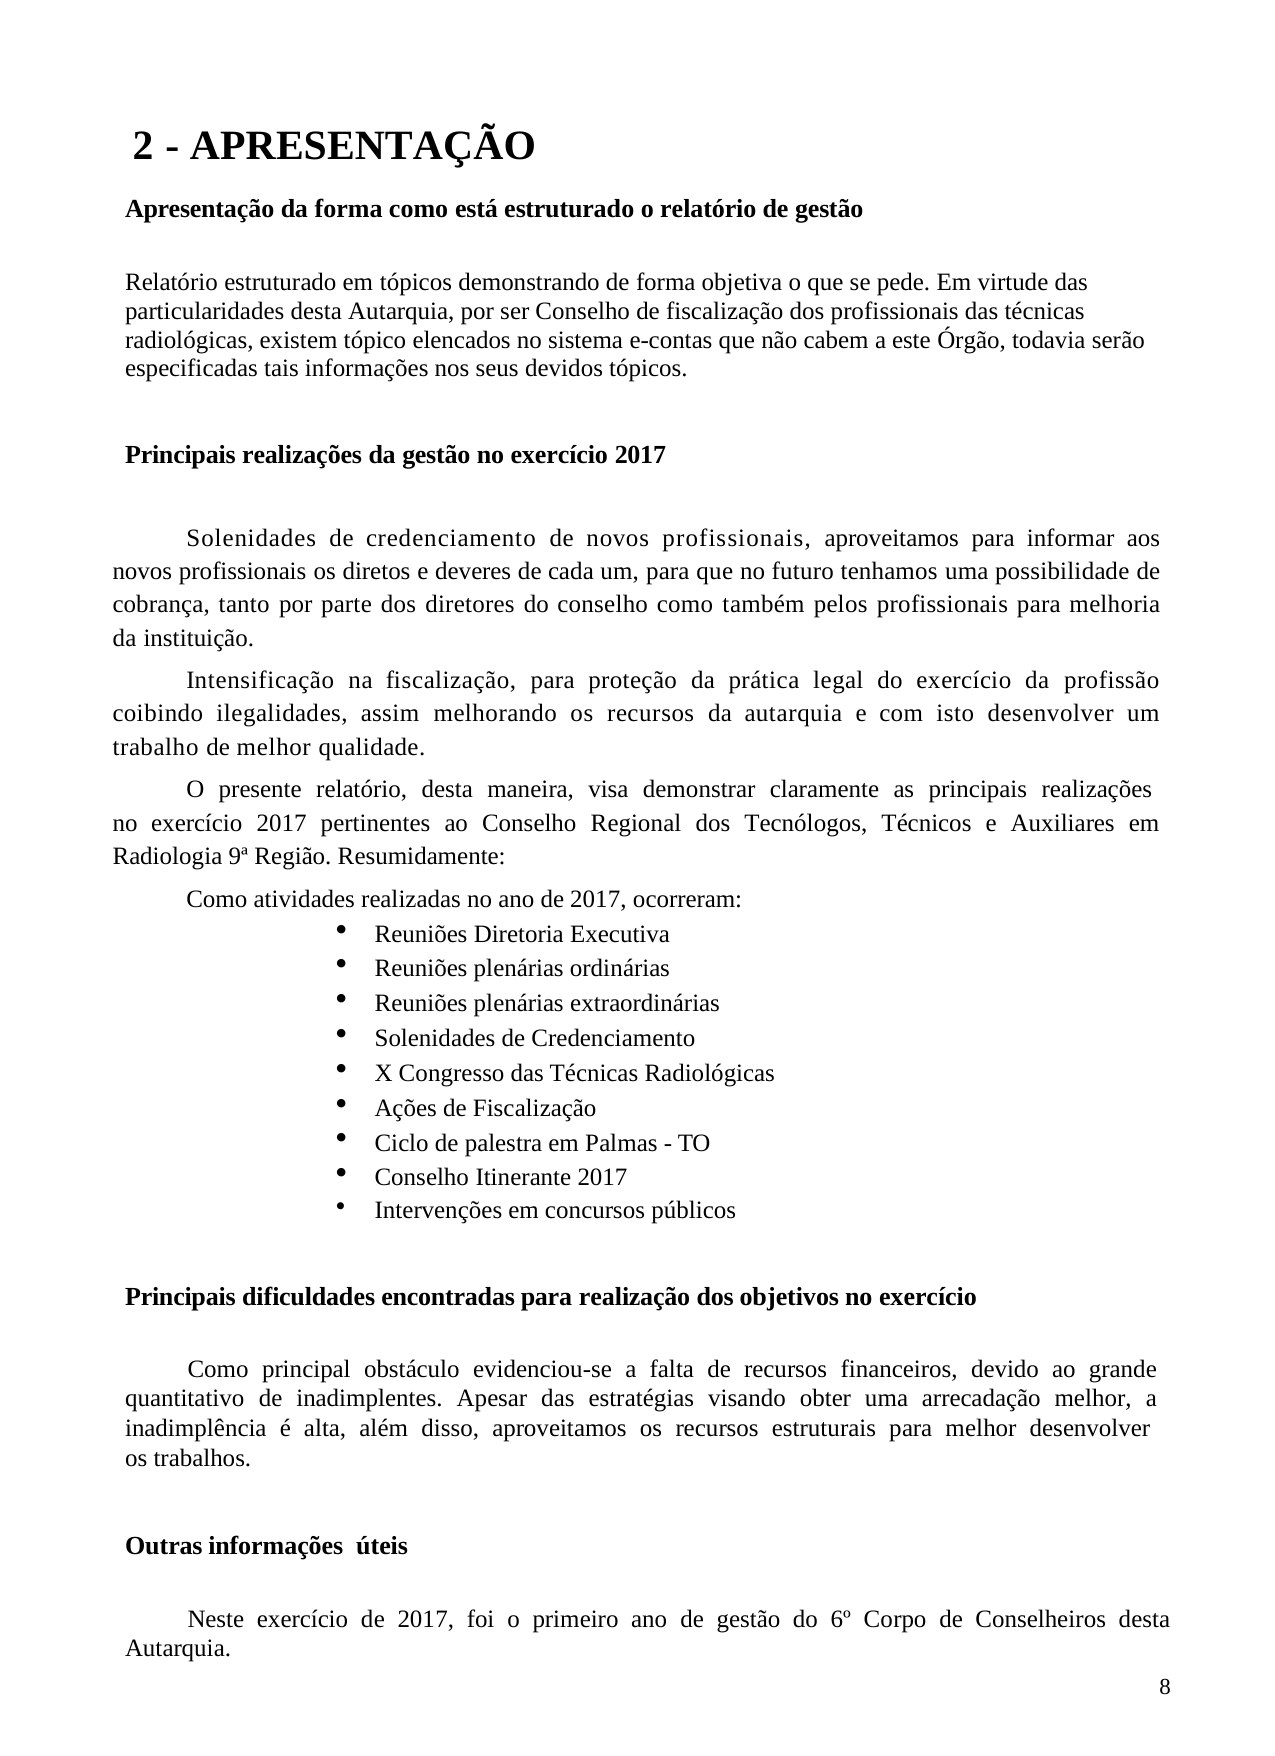

2 - APRESENTAÇÃO
Apresentação da forma como está estruturado o relatório de gestão
Relatório estruturado em tópicos demonstrando de forma objetiva o que se pede. Em virtude das particularidades desta Autarquia, por ser Conselho de fiscalização dos profissionais das técnicas radiológicas, existem tópico elencados no sistema e-contas que não cabem a este Órgão, todavia serão especificadas tais informações nos seus devidos tópicos.
Principais realizações da gestão no exercício 2017
Solenidades de credenciamento de novos profissionais, aproveitamos para informar aos novos profissionais os diretos e deveres de cada um, para que no futuro tenhamos uma possibilidade de cobrança, tanto por parte dos diretores do conselho como também pelos profissionais para melhoria da instituição.
Intensificação na fiscalização, para proteção da prática legal do exercício da profissão coibindo ilegalidades, assim melhorando os recursos da autarquia e com isto desenvolver um trabalho de melhor qualidade.
O presente relatório, desta maneira, visa demonstrar claramente as principais realizações no exercício 2017 pertinentes ao Conselho Regional dos Tecnólogos, Técnicos e Auxiliares em Radiologia 9ª Região. Resumidamente:
Como atividades realizadas no ano de 2017, ocorreram:
Reuniões Diretoria Executiva
Reuniões plenárias ordinárias
Reuniões plenárias extraordinárias
Solenidades de Credenciamento
X Congresso das Técnicas Radiológicas
Ações de Fiscalização
Ciclo de palestra em Palmas - TO
Conselho Itinerante 2017
Intervenções em concursos públicos
Principais dificuldades encontradas para realização dos objetivos no exercício
Como principal obstáculo evidenciou-se a falta de recursos financeiros, devido ao grande quantitativo de inadimplentes. Apesar das estratégias visando obter uma arrecadação melhor, a inadimplência é alta, além disso, aproveitamos os recursos estruturais para melhor desenvolver os trabalhos.
Outras informações úteis
Neste exercício de 2017, foi o primeiro ano de gestão do 6º Corpo de Conselheiros desta Autarquia.